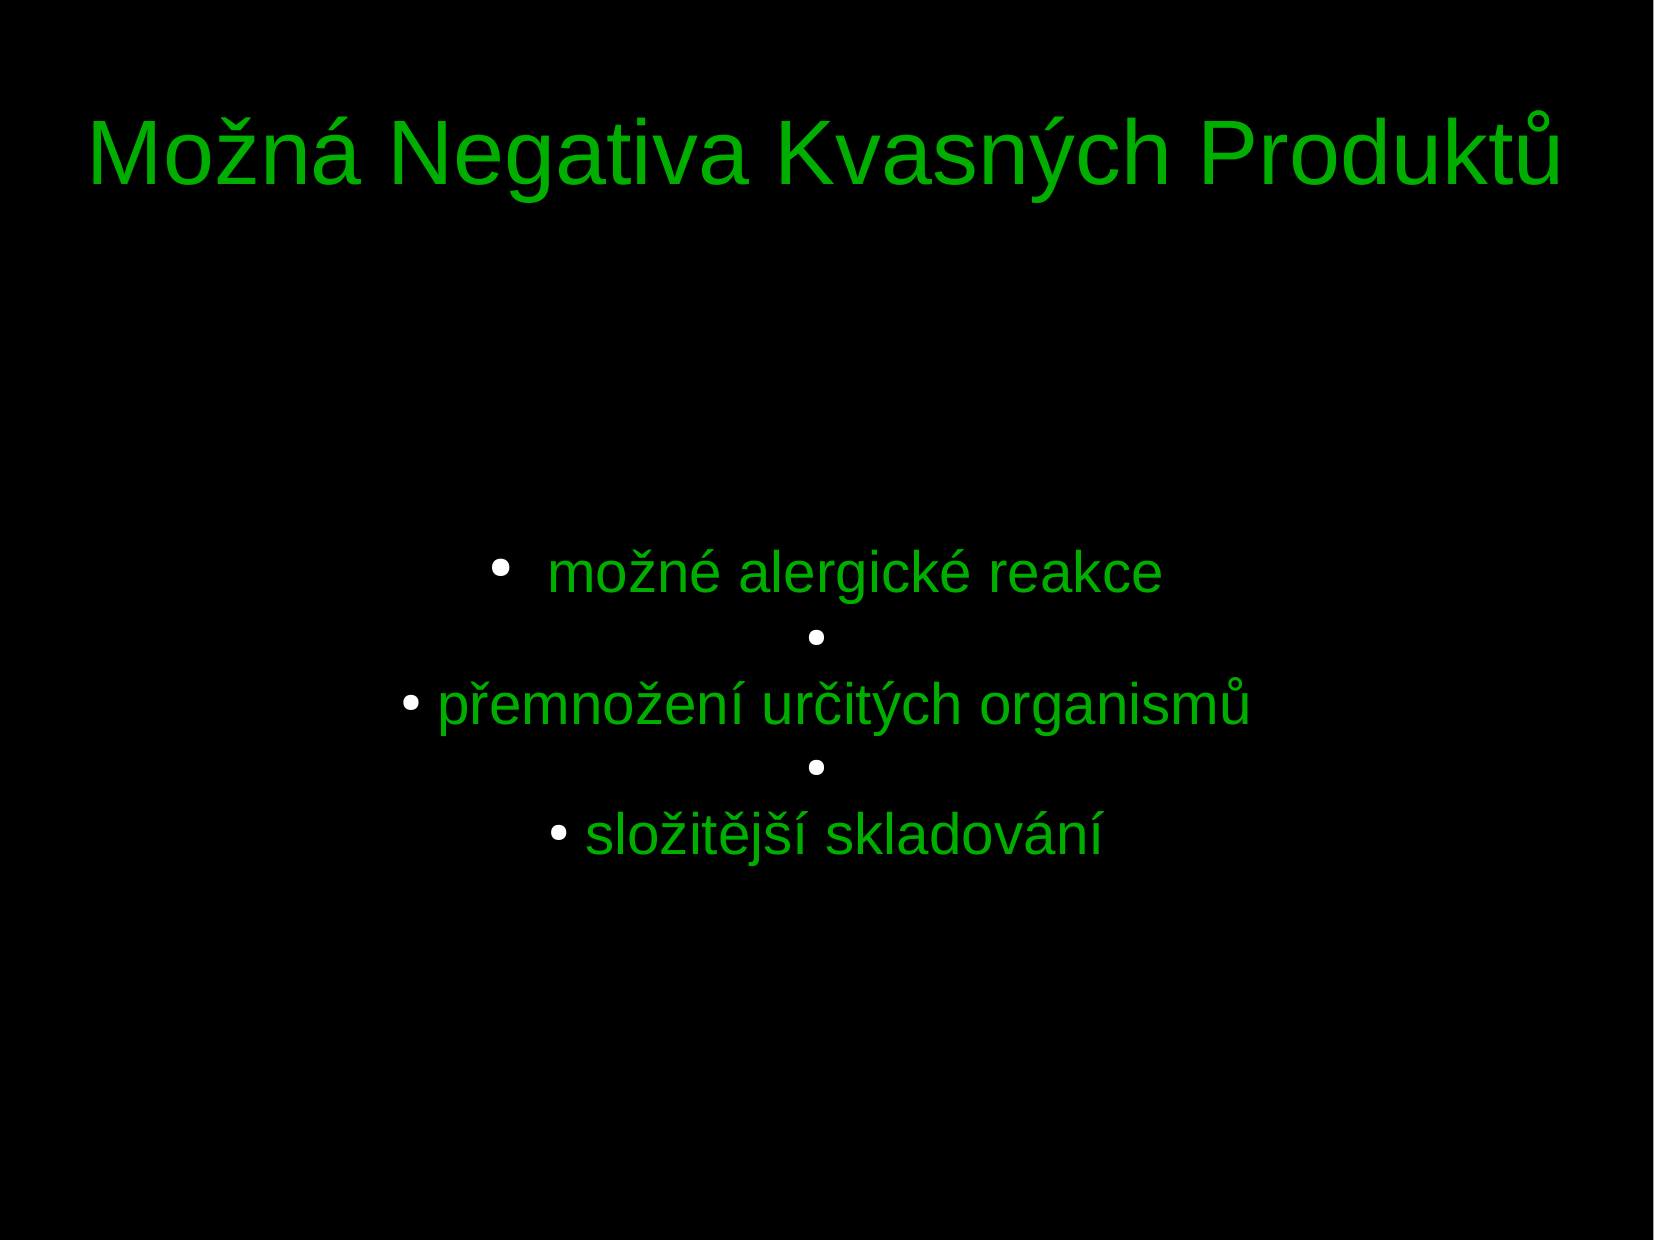

# Možná Negativa Kvasných Produktů
 možné alergické reakce
 přemnožení určitých organismů
 složitější skladování